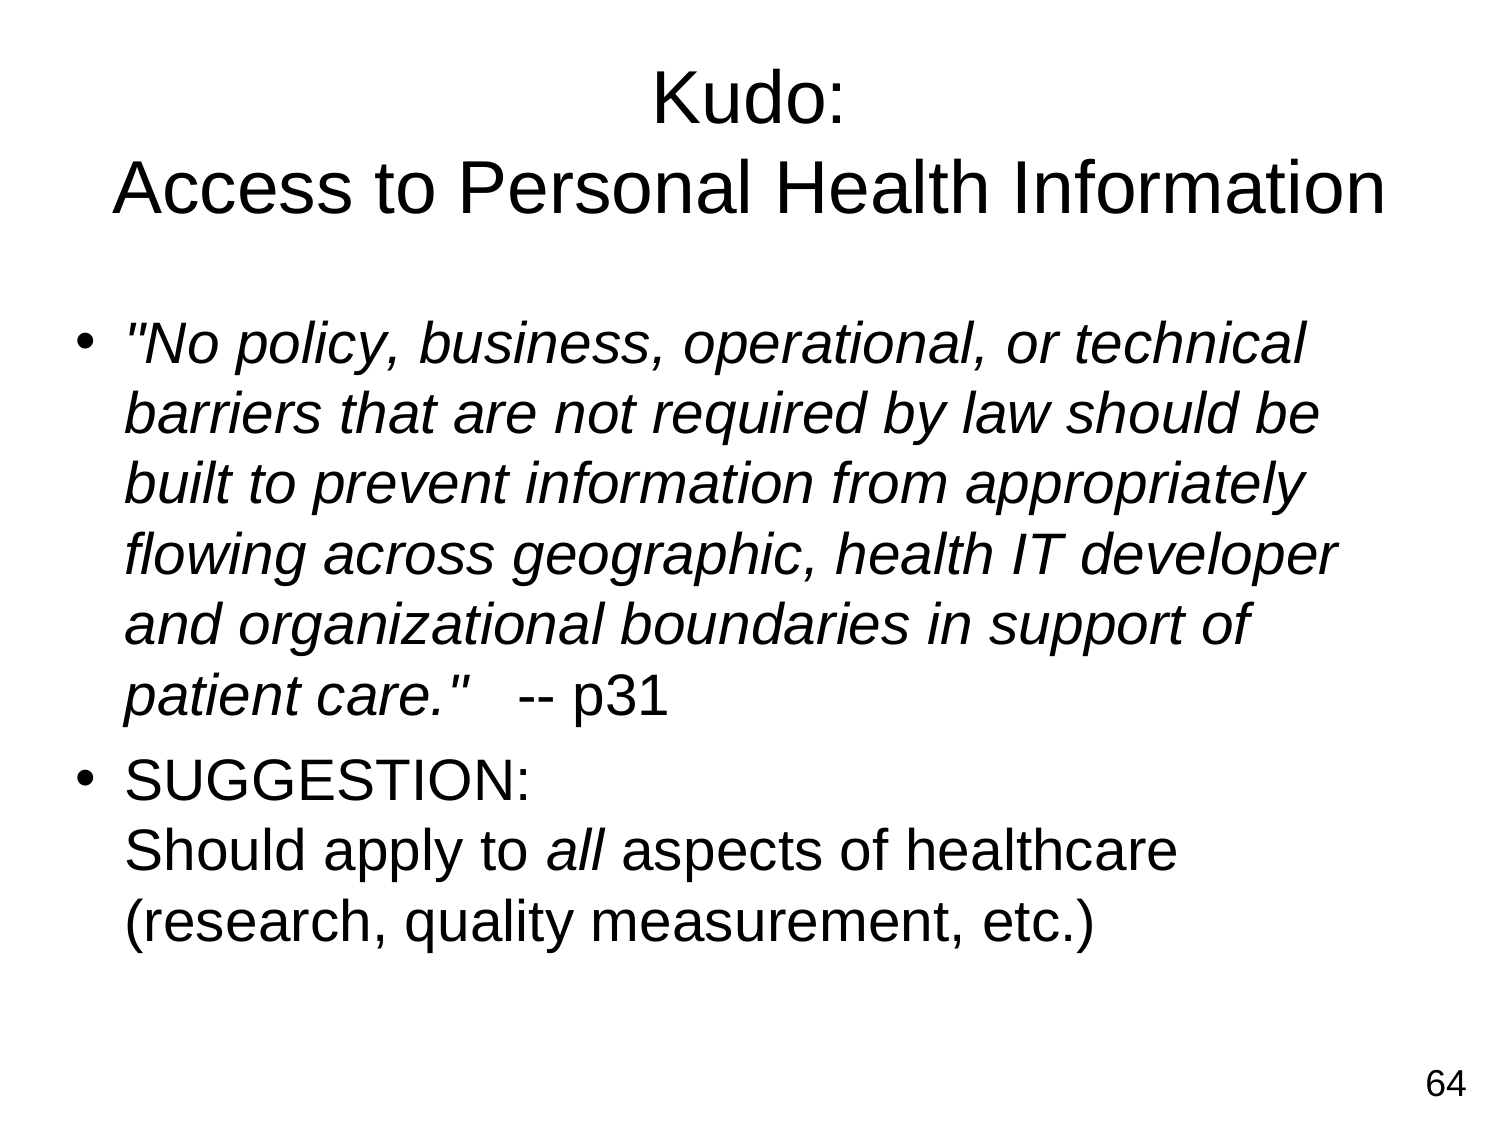

# Kudo: Access to Personal Health Information
"No policy, business, operational, or technical barriers that are not required by law should be built to prevent information from appropriately flowing across geographic, health IT developer and organizational boundaries in support of patient care." -- p31
SUGGESTION:
Should apply to all aspects of healthcare (research, quality measurement, etc.)
64